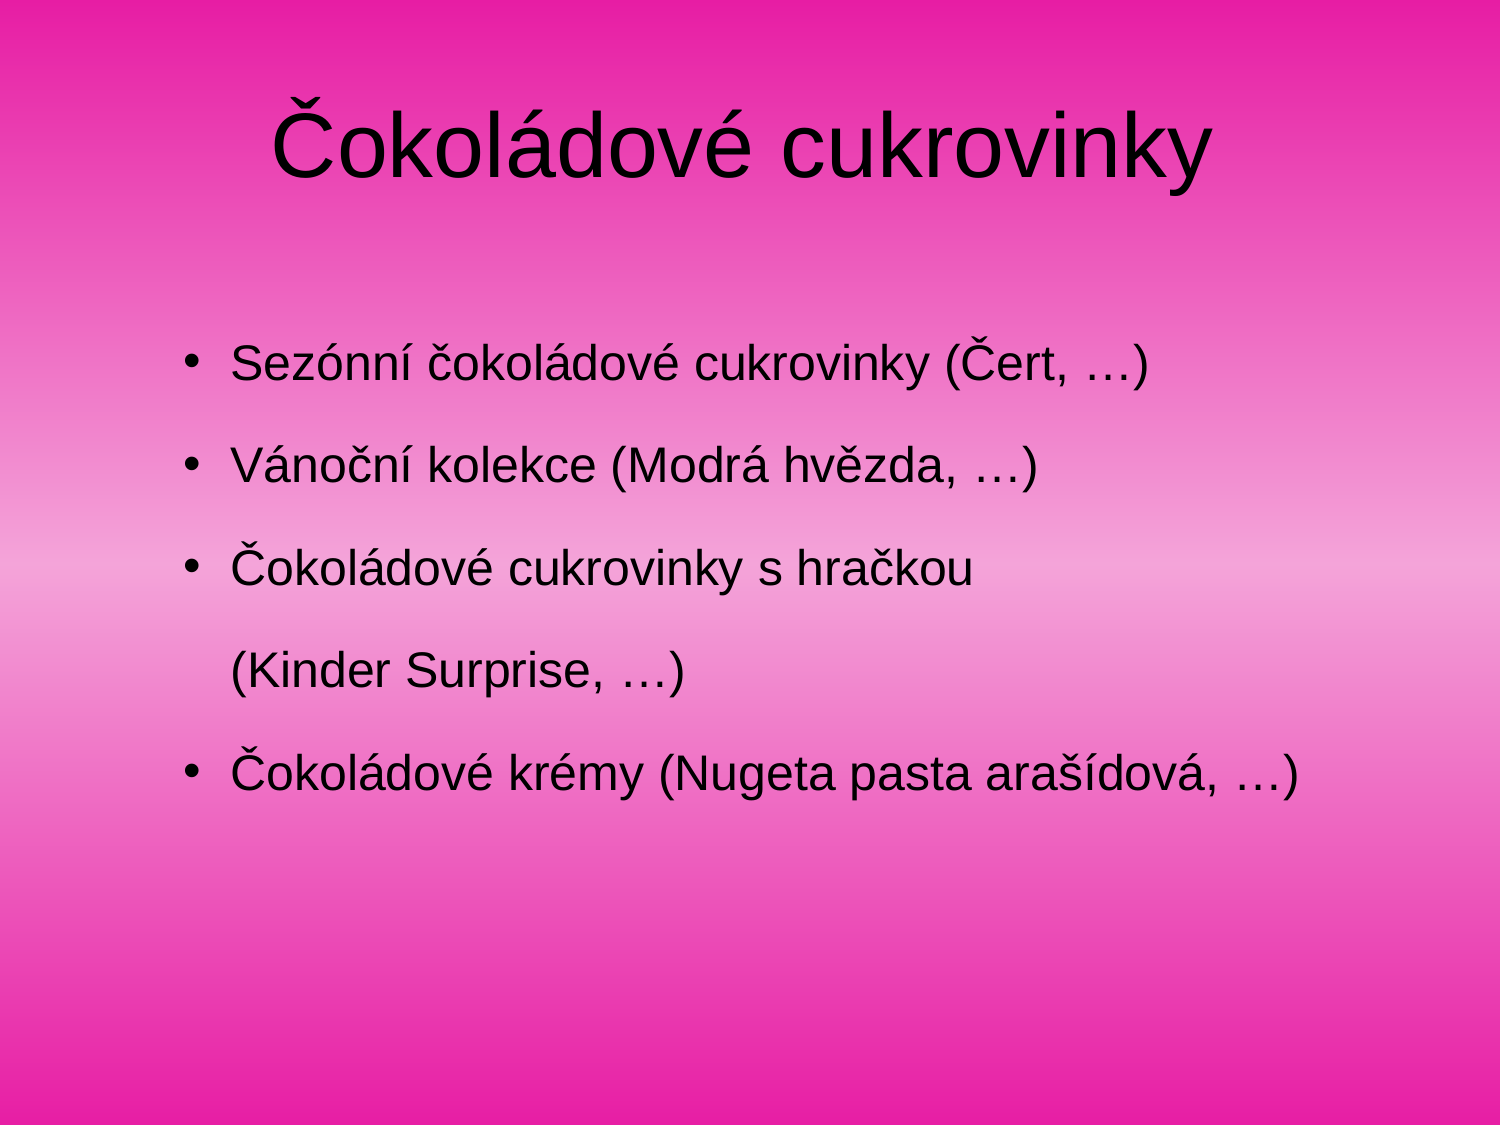

# Čokoládové cukrovinky
Sezónní čokoládové cukrovinky (Čert, …)
Vánoční kolekce (Modrá hvězda, …)
Čokoládové cukrovinky s hračkou
	(Kinder Surprise, …)
Čokoládové krémy (Nugeta pasta arašídová, …)